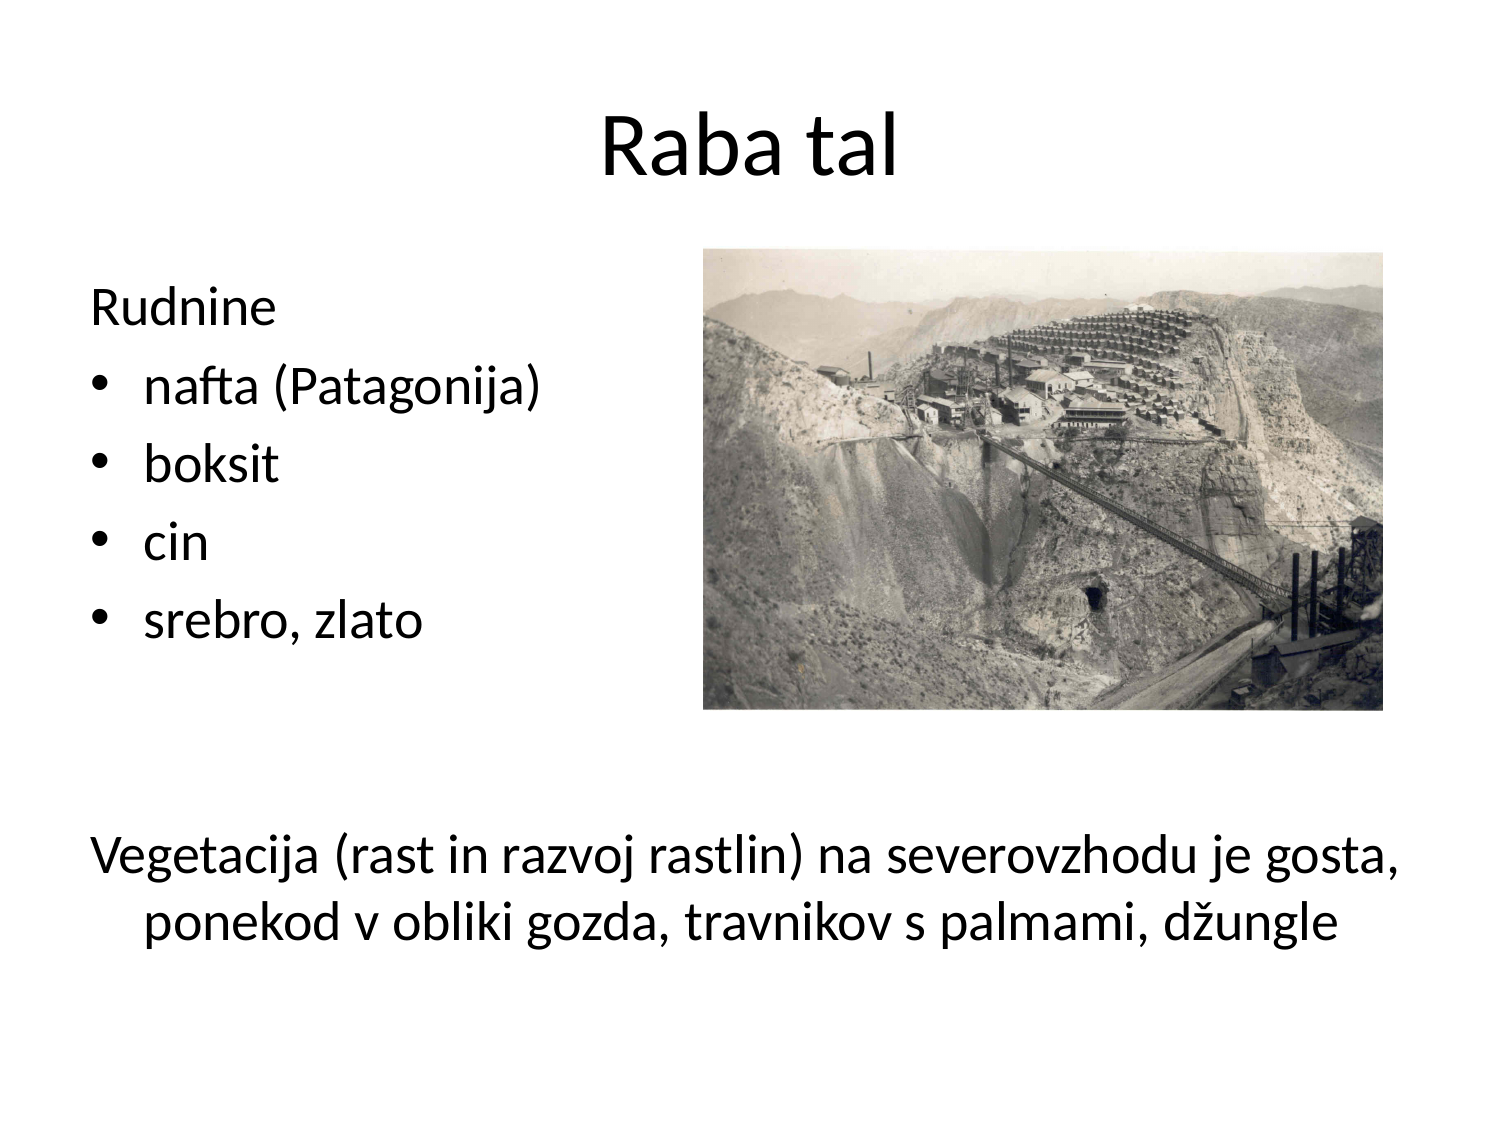

# Raba tal
Rudnine
nafta (Patagonija)
boksit
cin
srebro, zlato
Vegetacija (rast in razvoj rastlin) na severovzhodu je gosta, ponekod v obliki gozda, travnikov s palmami, džungle